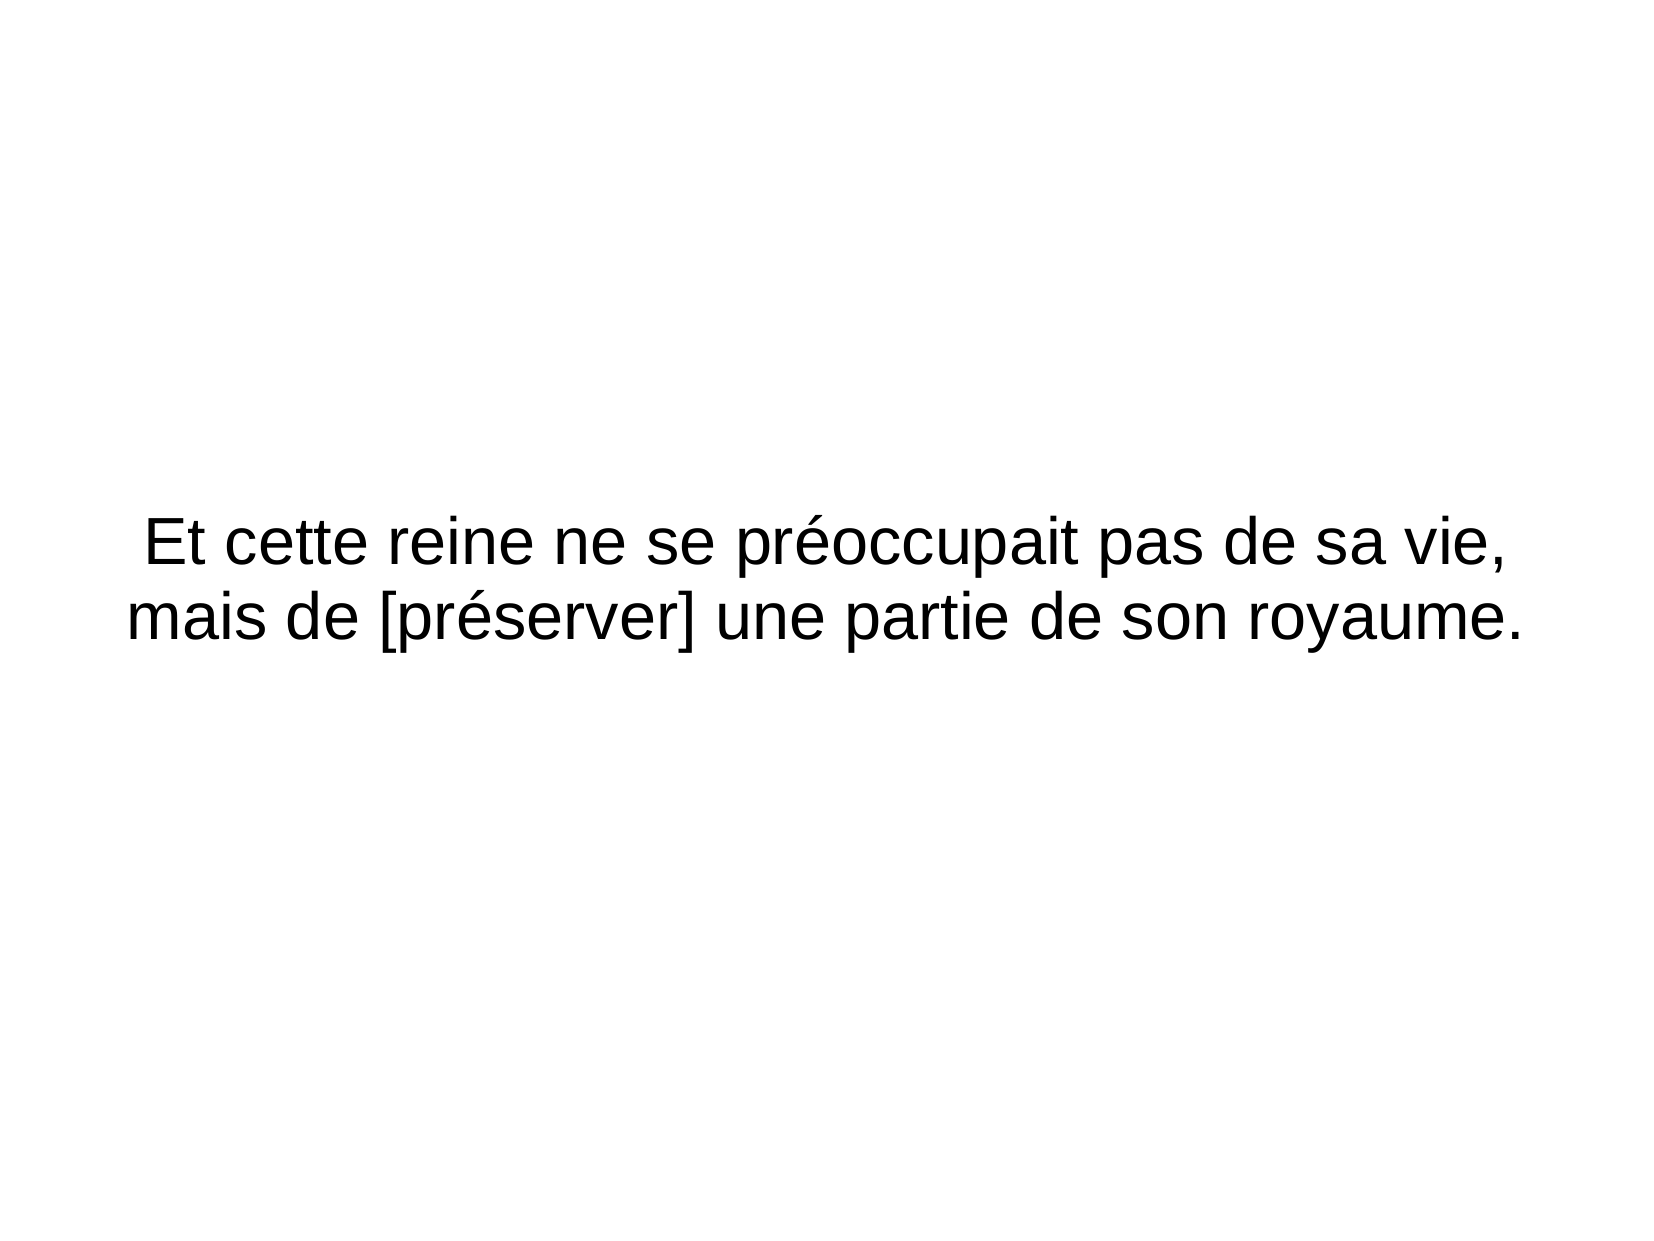

# Et cette reine ne se préoccupait pas de sa vie, mais de [préserver] une partie de son royaume.